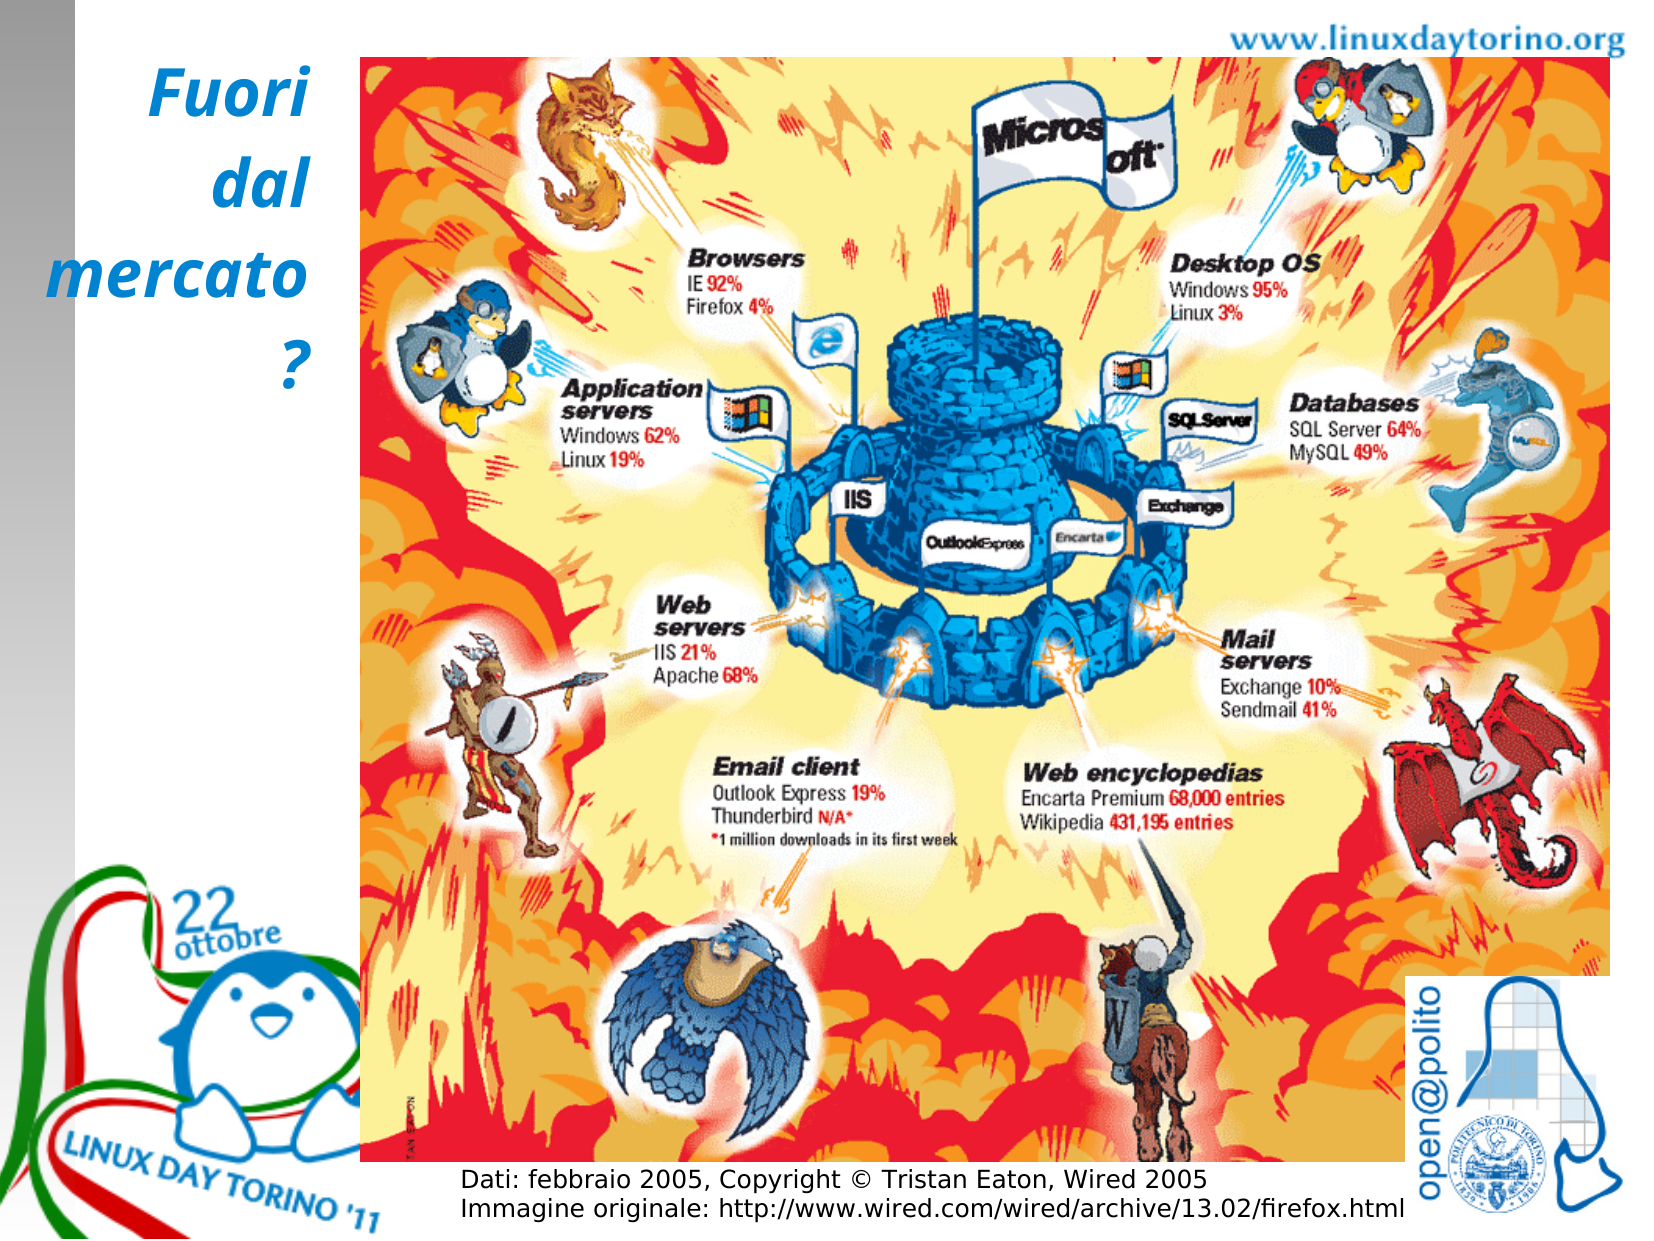

# Fuori dal mercato?
Dati: febbraio 2005, Copyright © Tristan Eaton, Wired 2005
Immagine originale: http://www.wired.com/wired/archive/13.02/firefox.html